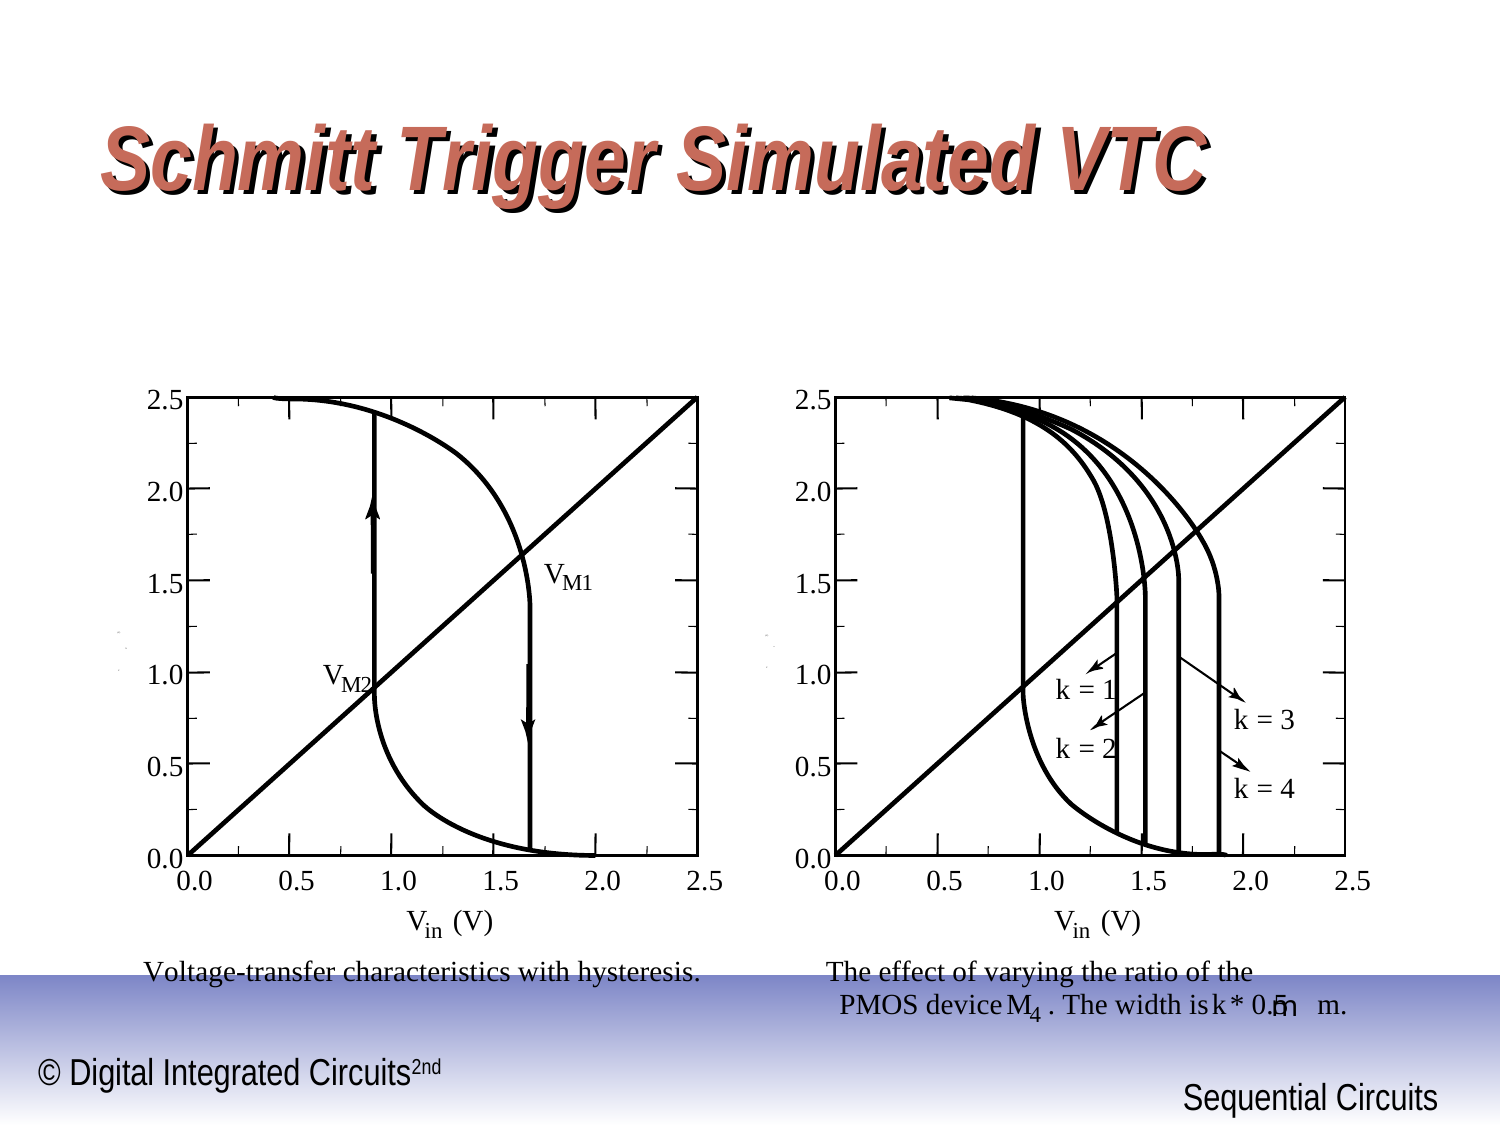

# Schmitt Trigger Simulated VTC
2.5
2.5
2.0
2.0
V
1.5
1.5
M
1
 (V)
 (V)
x
X
1.0
1.0
V
V
V
M
2
k
 = 1
k
 = 3
k
 = 2
0.5
0.5
k
 = 4
0.0
0.0
0.0
0.5
1.0
1.5
2.0
2.5
0.0
0.5
1.0
1.5
2.0
2.5
V
 (V)
V
 (V)
in
in
Voltage-transfer characteristics with hysteresis.
The effect of varying the ratio of the
PMOS device
M
. The width is
k
* 0.5 m.
m
4